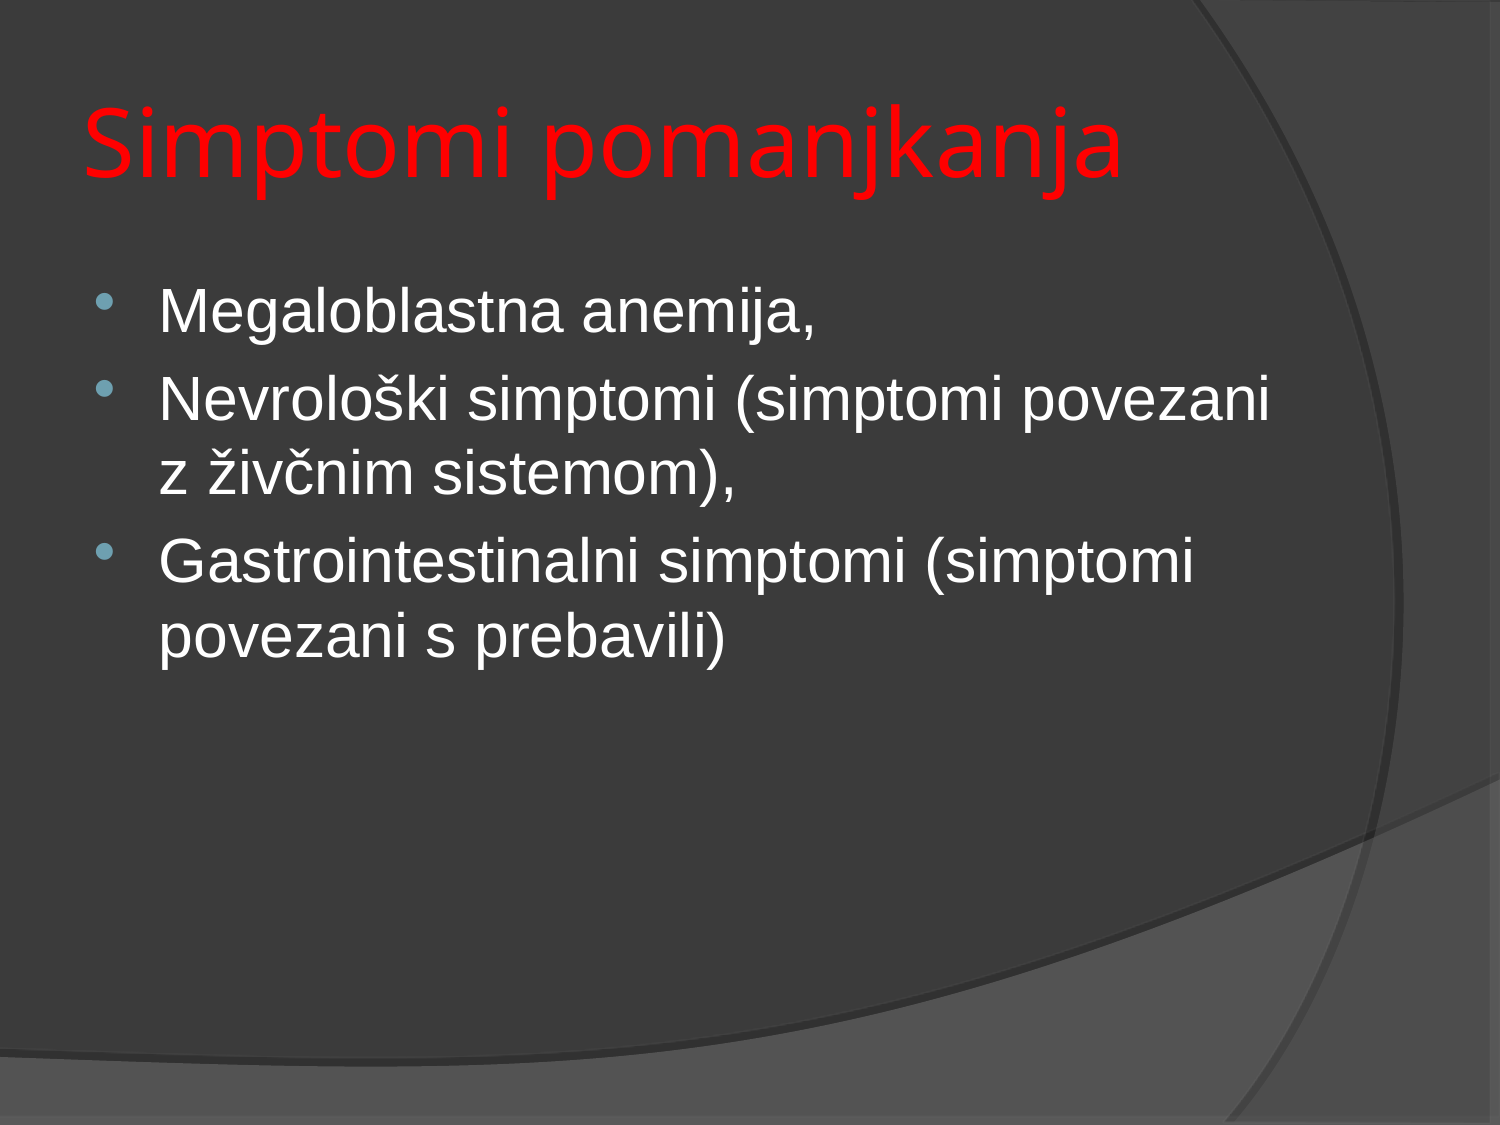

# Simptomi pomanjkanja
Megaloblastna anemija,
Nevrološki simptomi (simptomi povezani z živčnim sistemom),
Gastrointestinalni simptomi (simptomi povezani s prebavili)